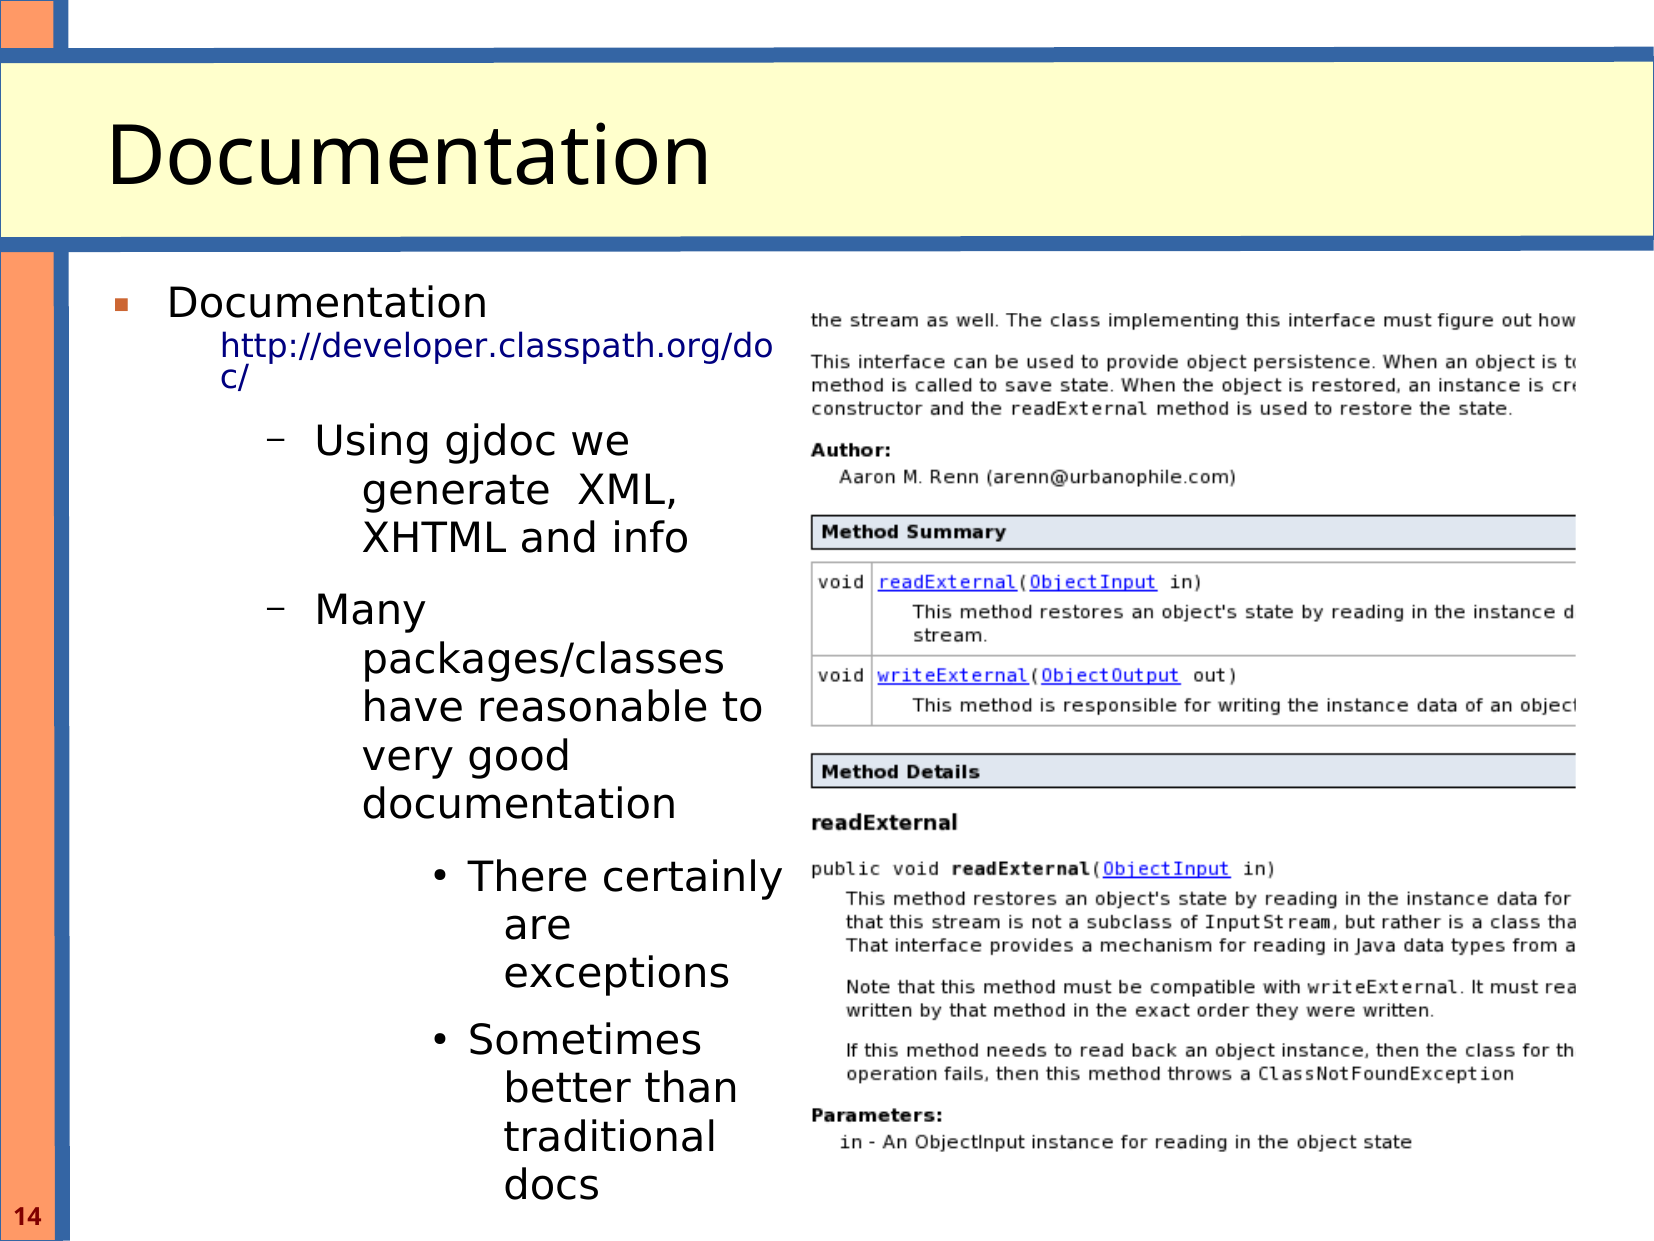

# Documentation
Documentation
http://developer.classpath.org/doc/
Using gjdoc we generate XML, XHTML and info
Many packages/classes have reasonable to very good documentation
There certainly
are exceptions
Sometimes better than traditional docs
urgently needed:
High-level overview
Manual for free environments